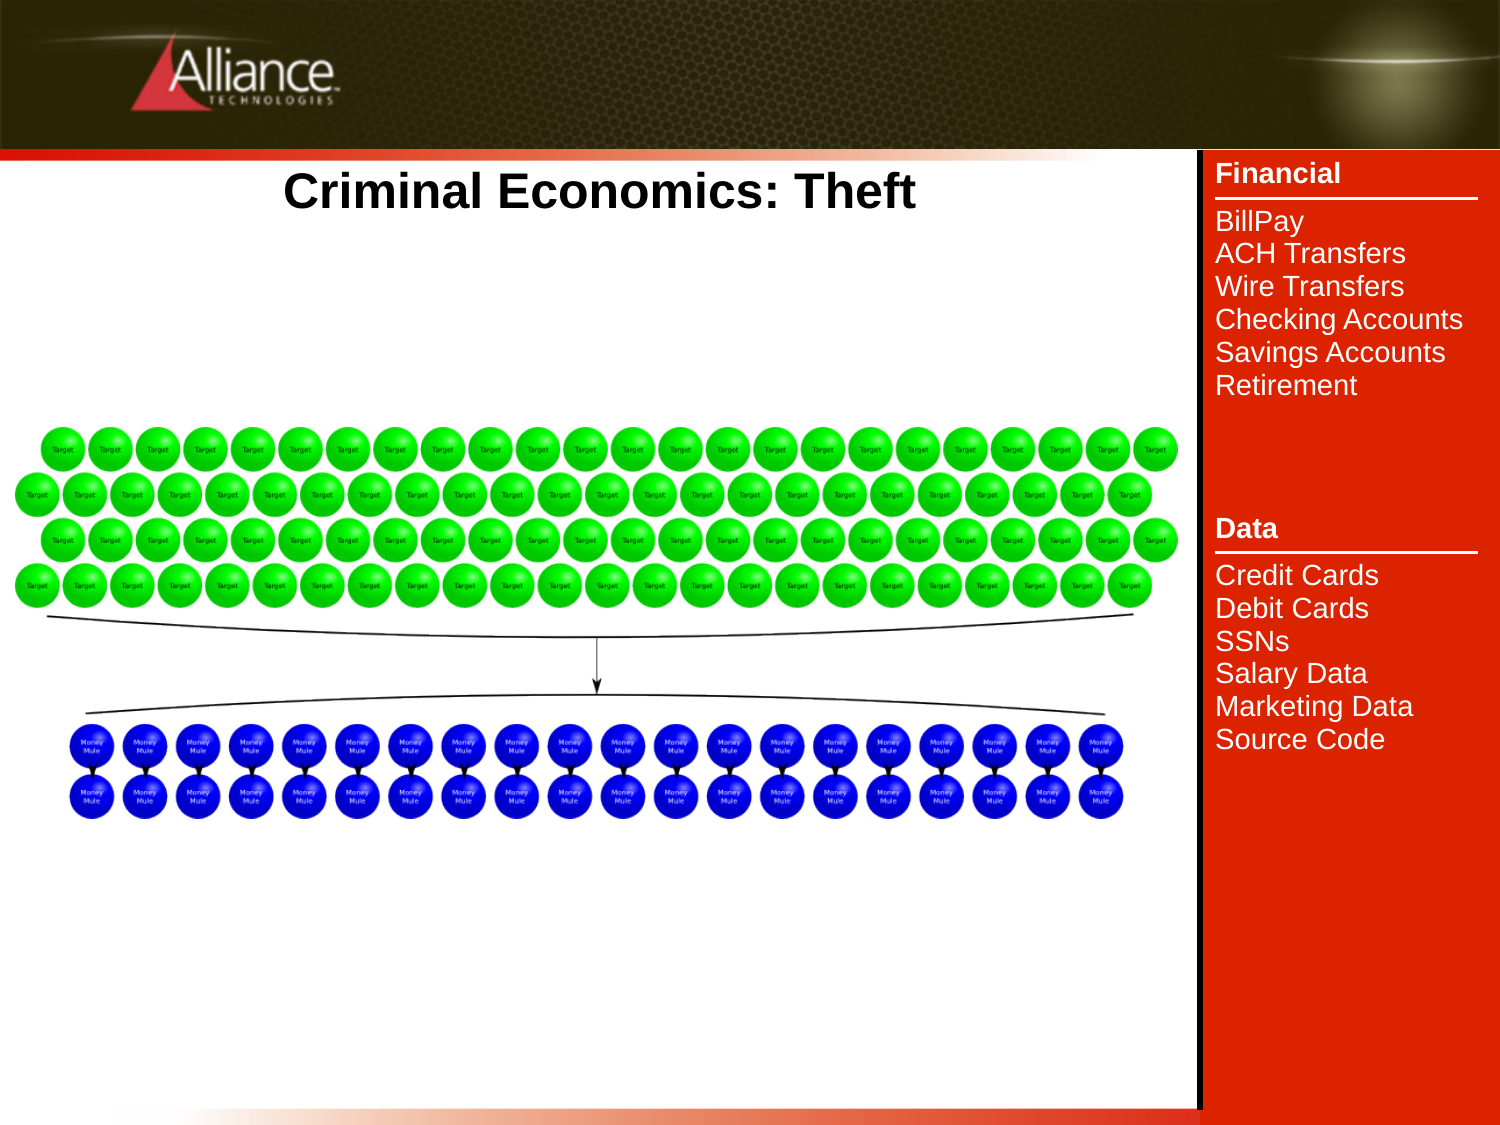

Financial
Criminal Economics: Theft
BillPay
ACH Transfers
Wire Transfers
Checking Accounts
Savings Accounts
Retirement
Data
Credit Cards
Debit Cards
SSNs
Salary Data
Marketing Data
Source Code